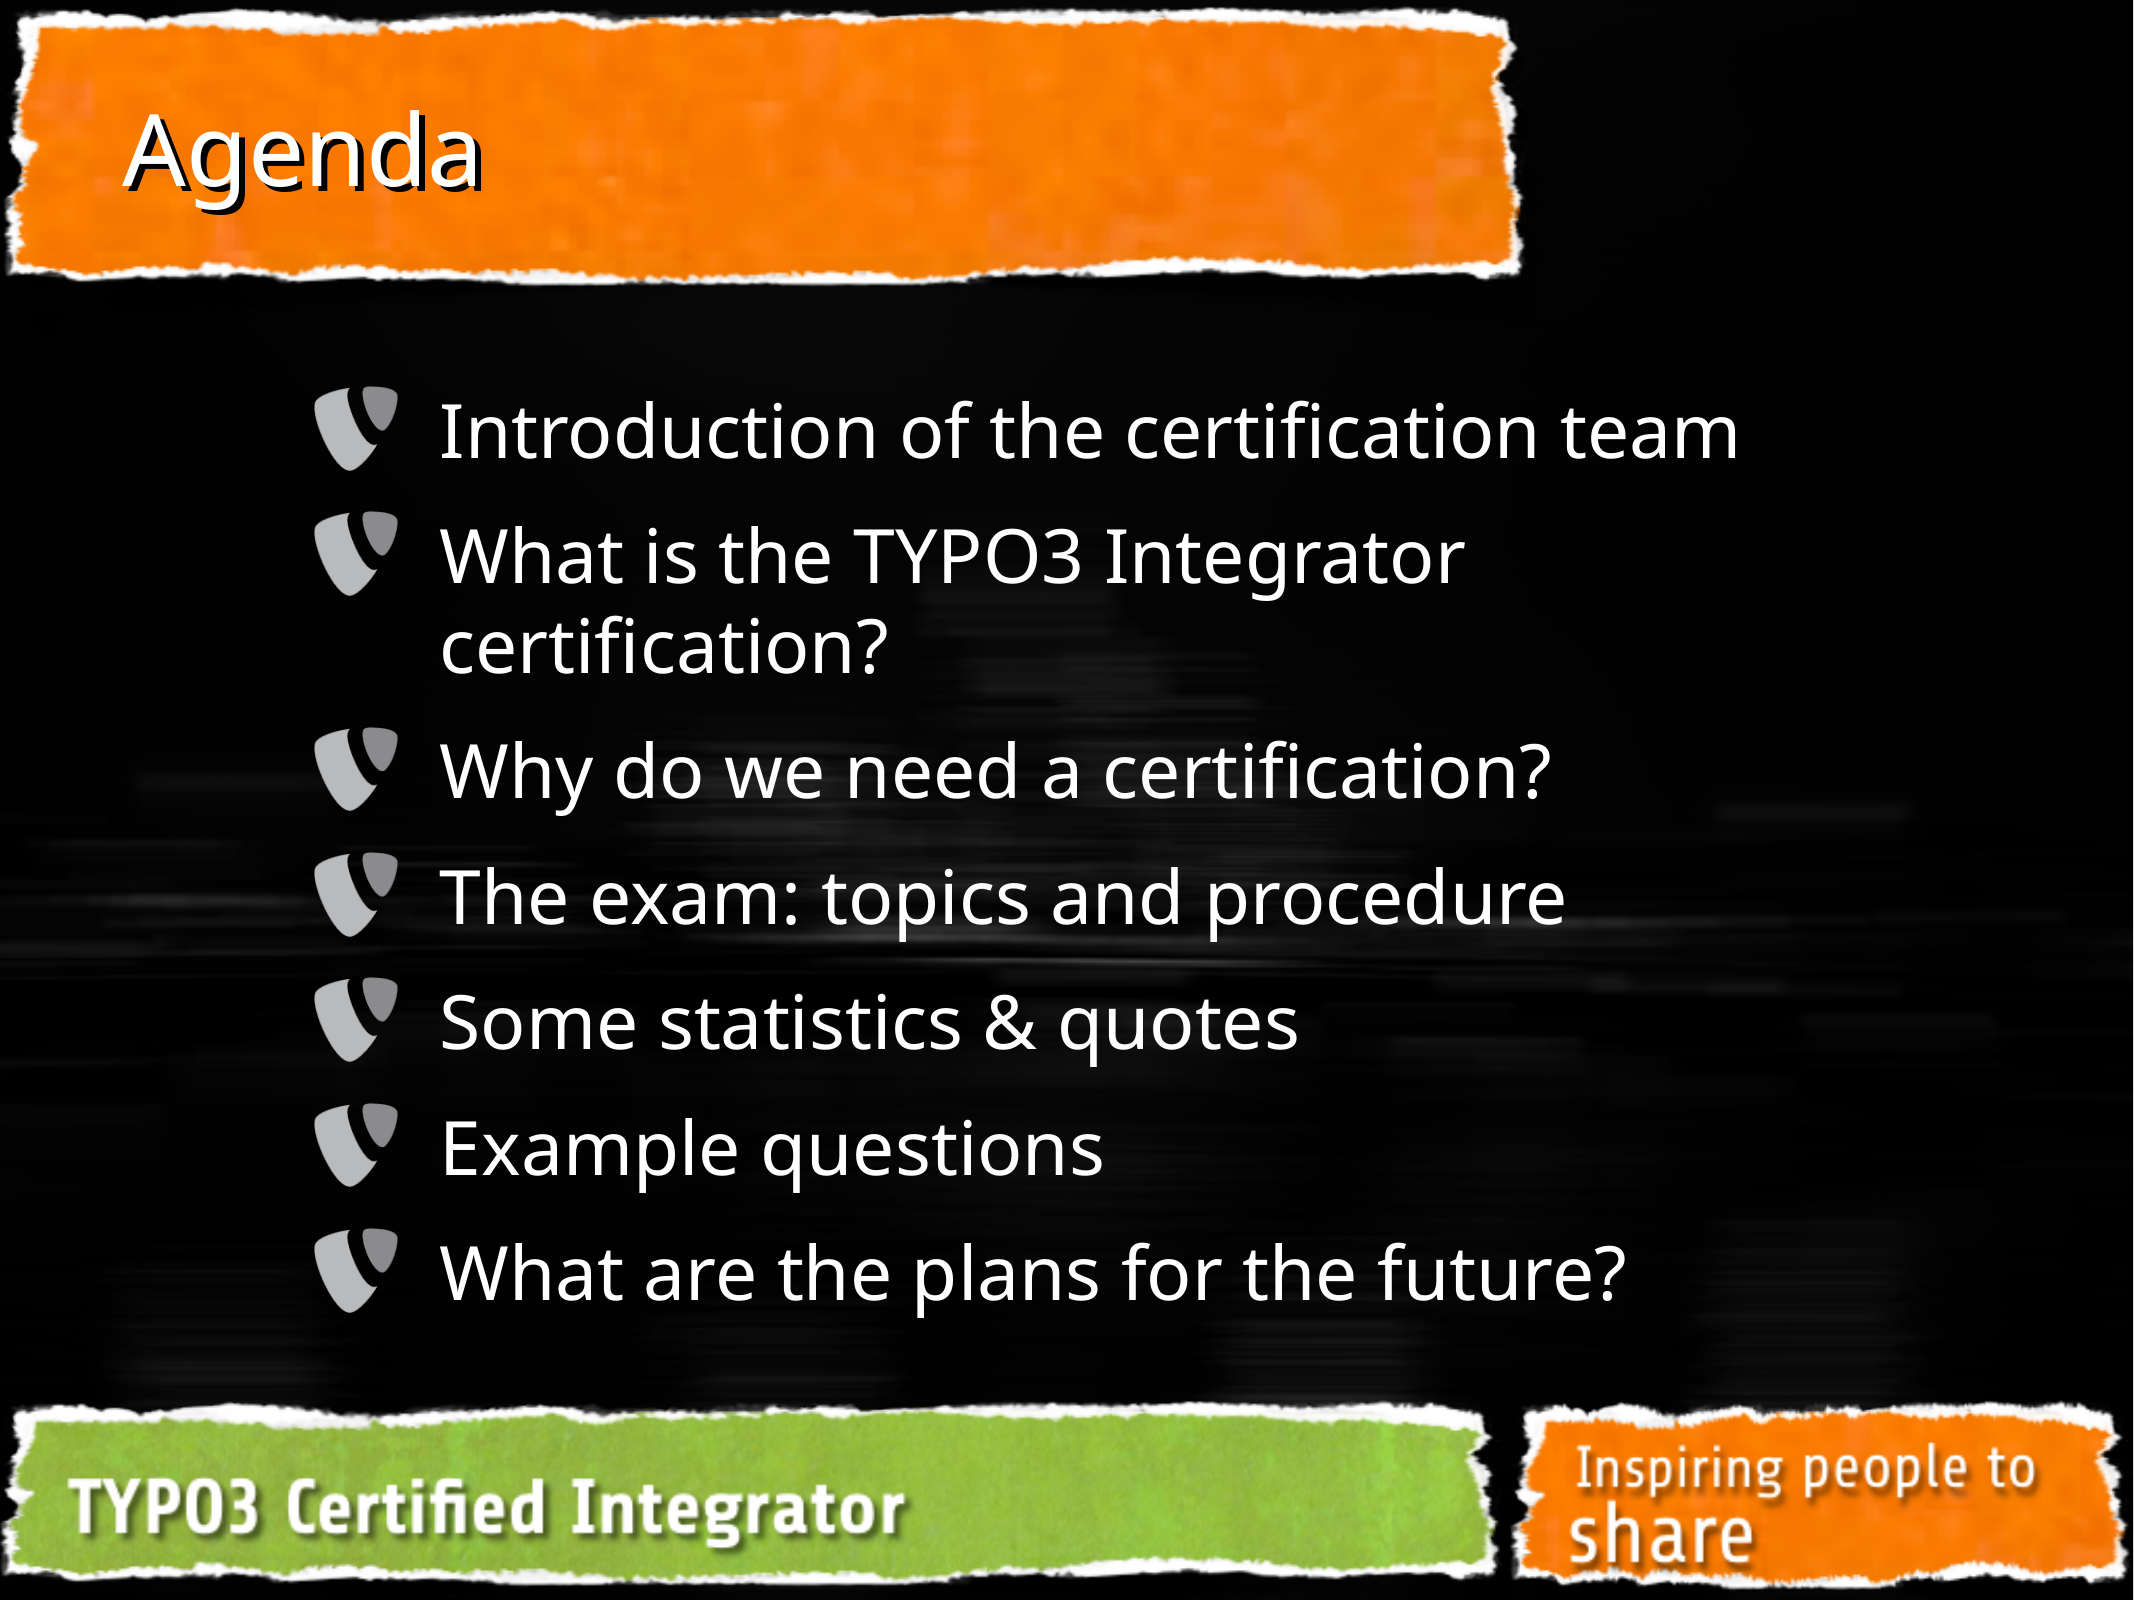

# Agenda
Introduction of the certification team
What is the TYPO3 Integrator certification?
Why do we need a certification?
The exam: topics and procedure
Some statistics & quotes
Example questions
What are the plans for the future?